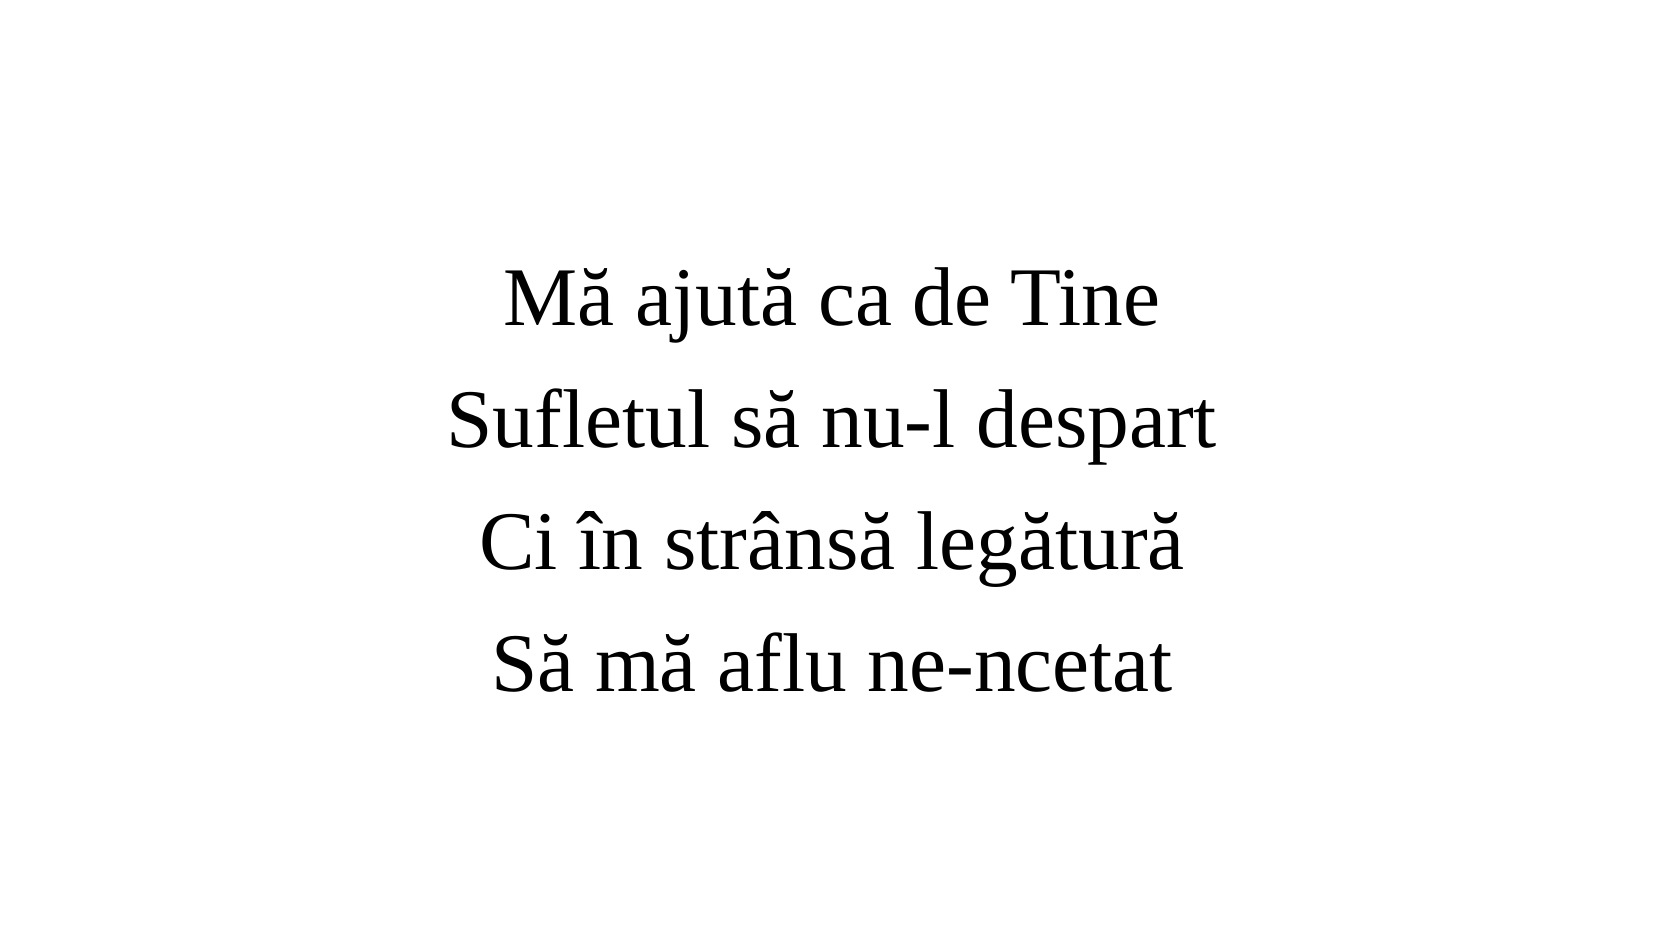

# Mă ajută ca de Tine
Sufletul să nu-l despart
Ci în strânsă legătură
Să mă aflu ne-ncetat